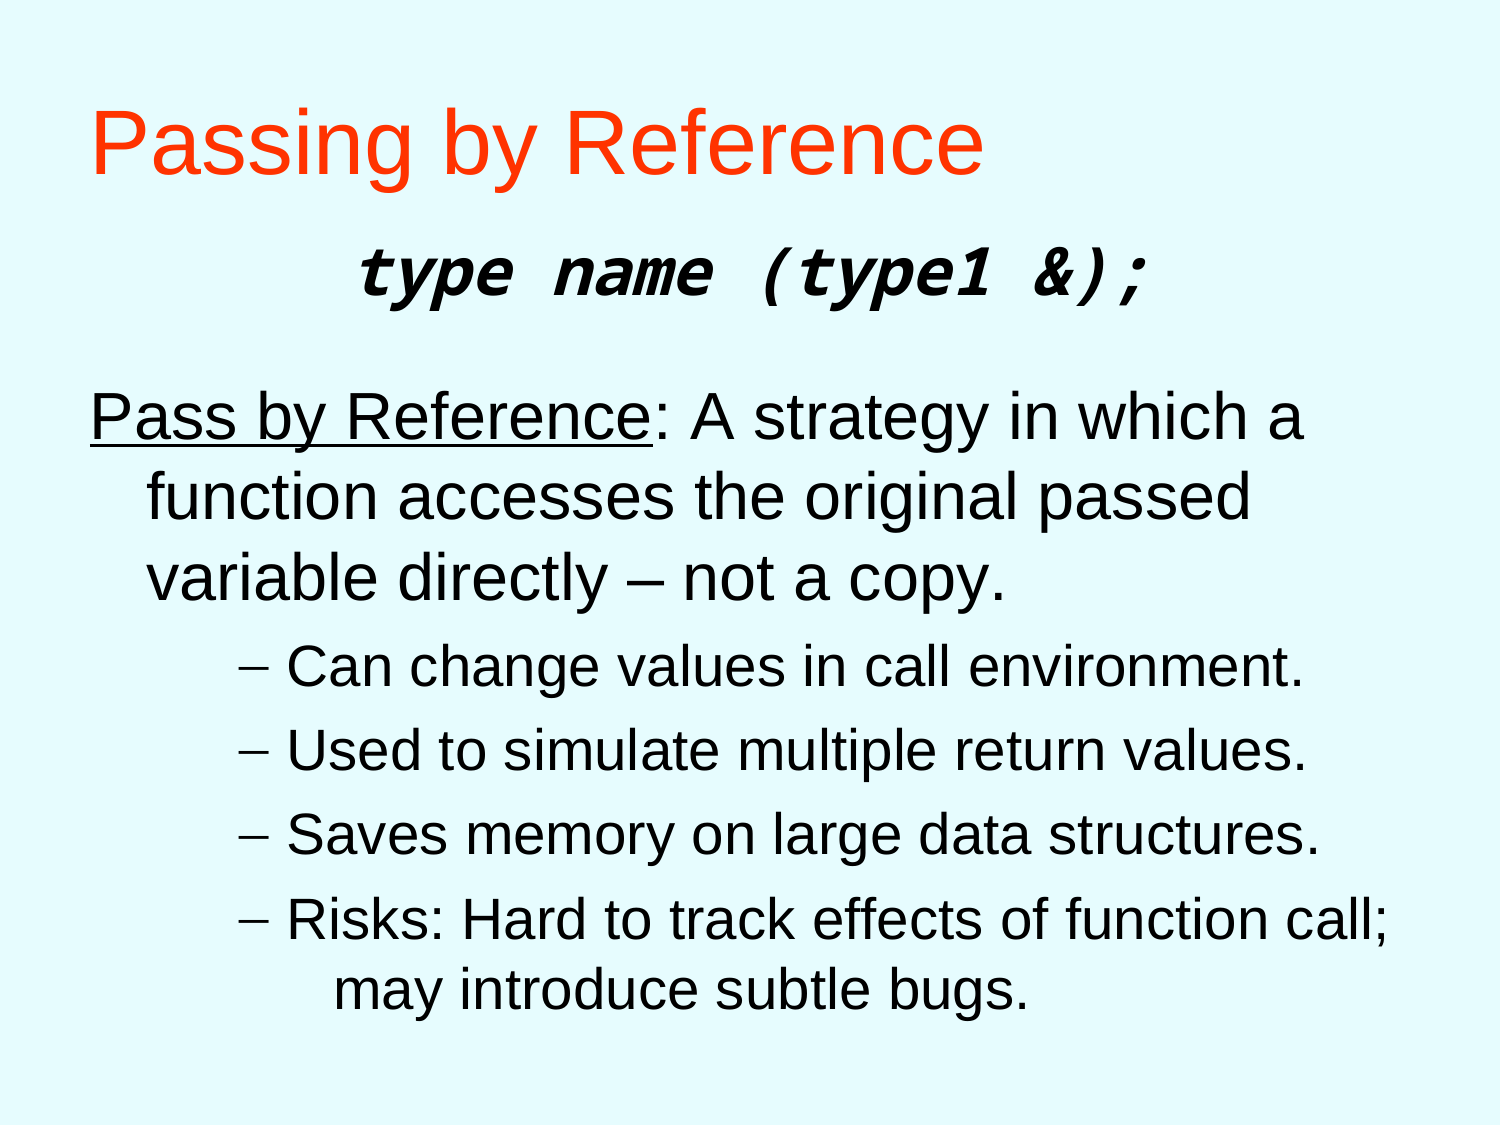

# Passing by Reference
type name (type1 &);
Pass by Reference: A strategy in which a function accesses the original passed variable directly – not a copy.
Can change values in call environment.
Used to simulate multiple return values.
Saves memory on large data structures.
Risks: Hard to track effects of function call; may introduce subtle bugs.